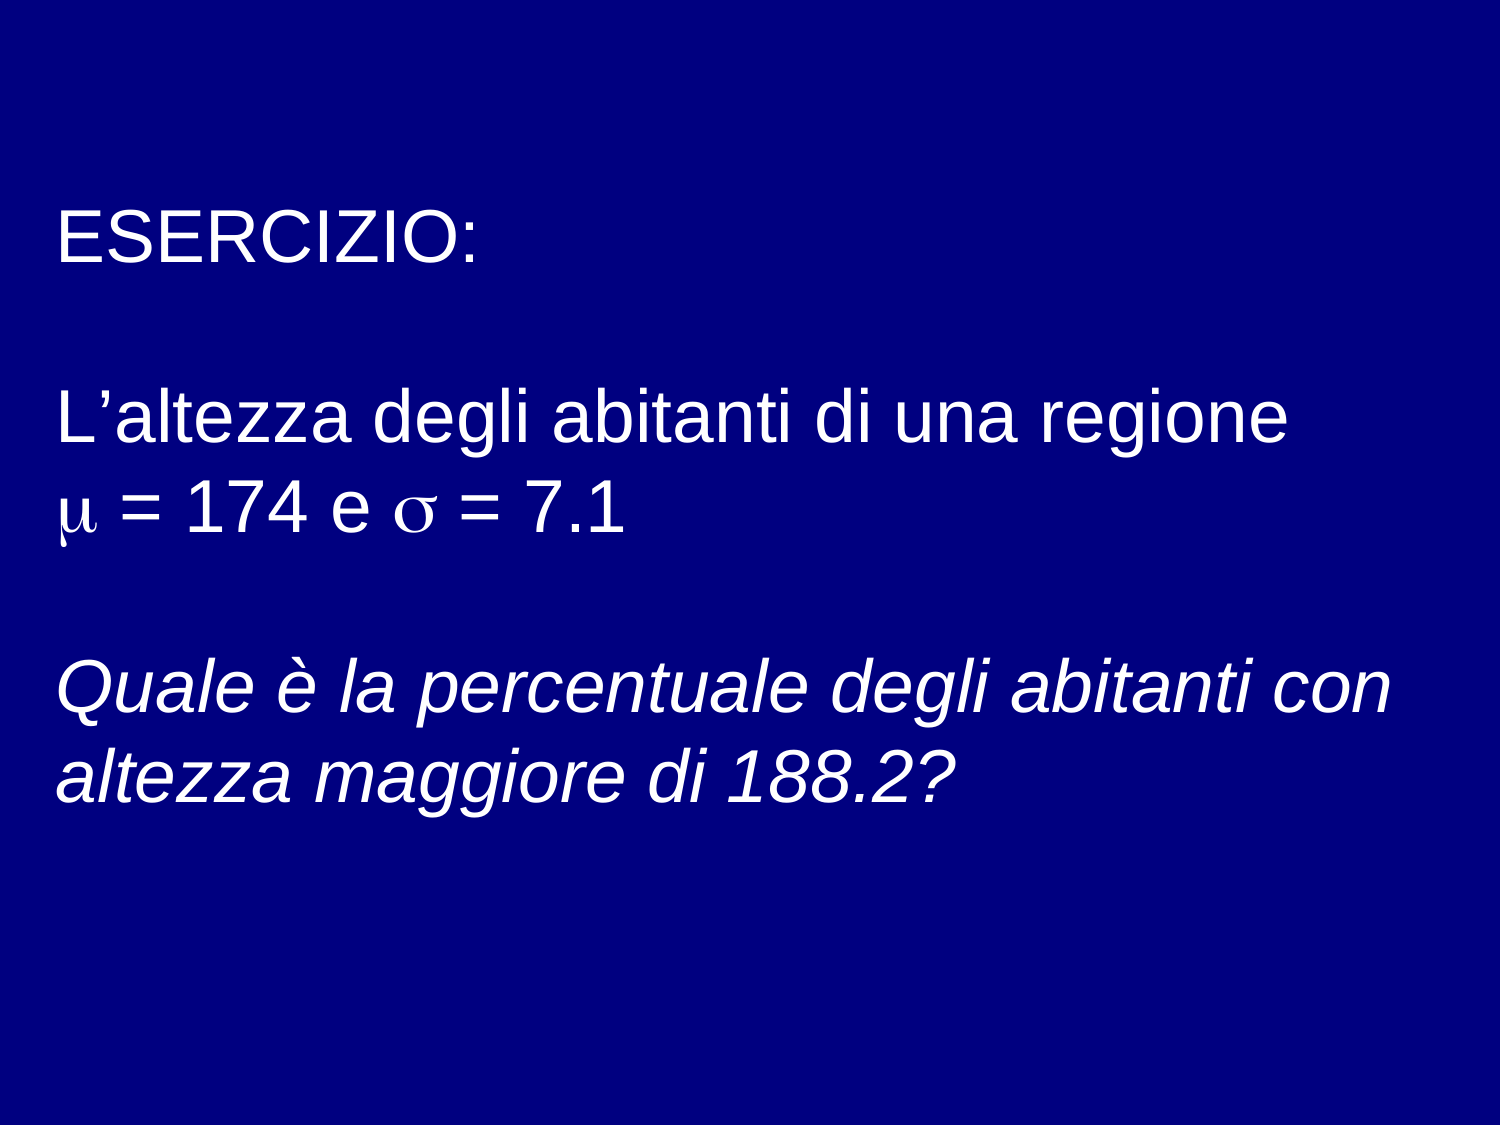

ESERCIZIO:
L’altezza degli abitanti di una regione
 = 174 e  = 7.1
Quale è la percentuale degli abitanti con altezza maggiore di 188.2?